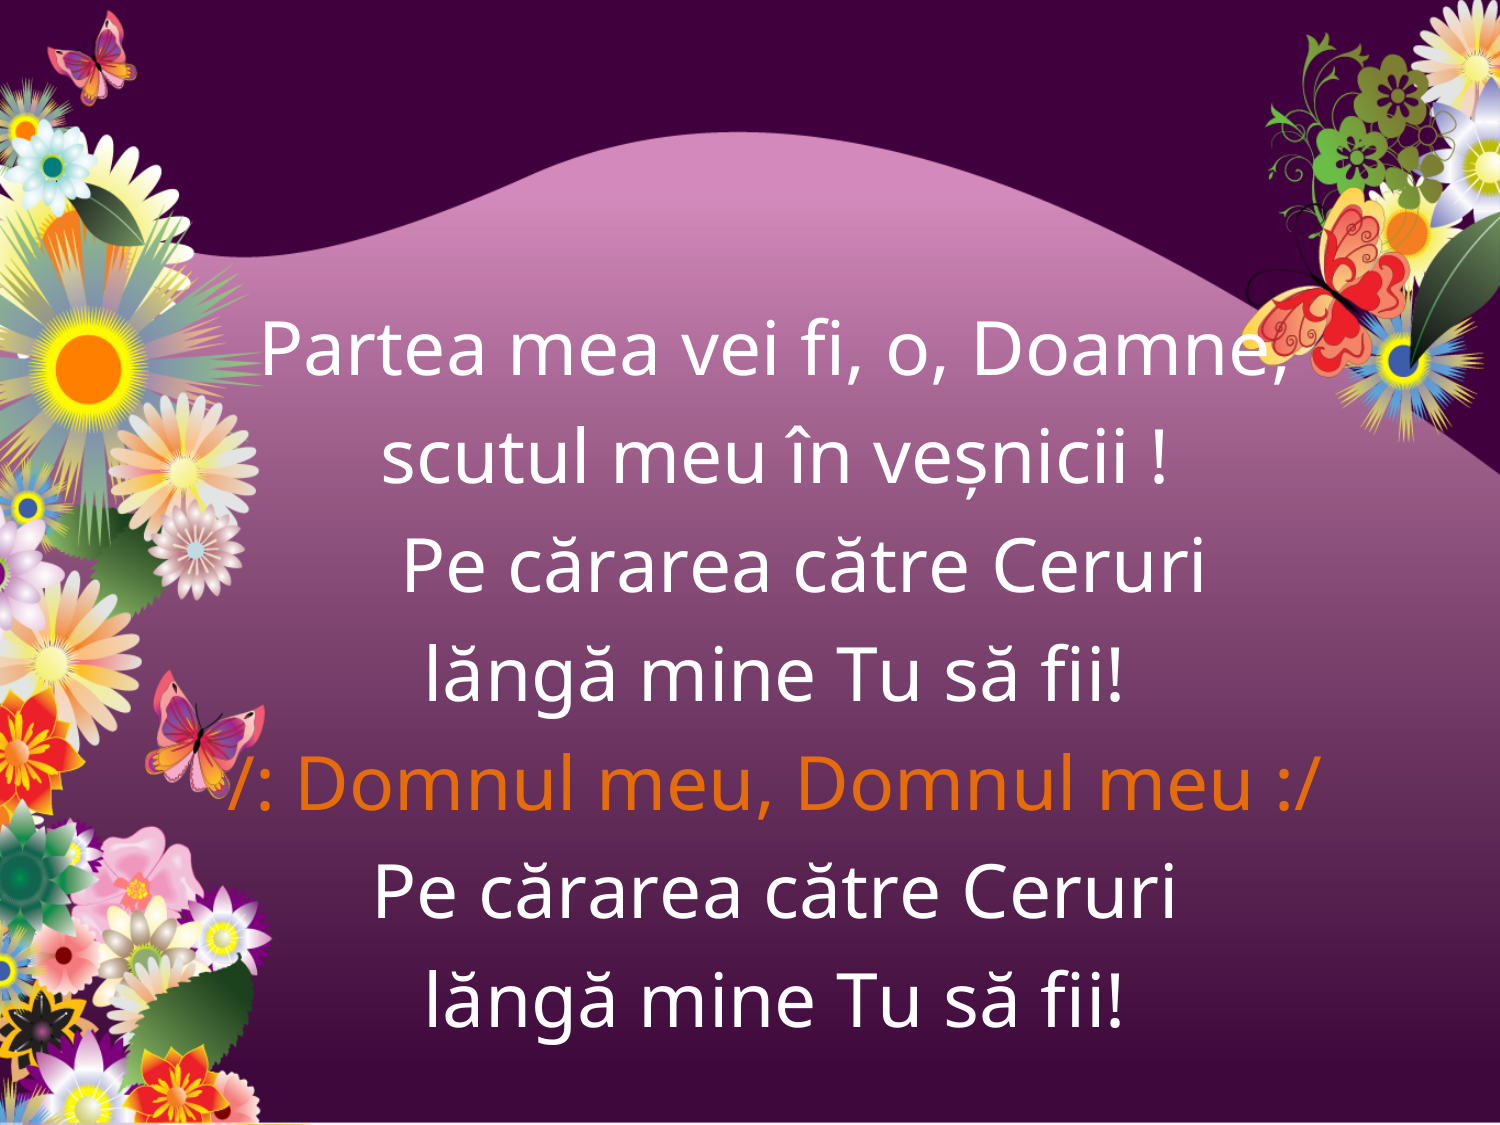

# Partea mea vei fi, o, Doamne,
scutul meu în veşnicii !
 Pe cărarea către Ceruri
lăngă mine Tu să fii!
/: Domnul meu, Domnul meu :/
Pe cărarea către Ceruri
lăngă mine Tu să fii!